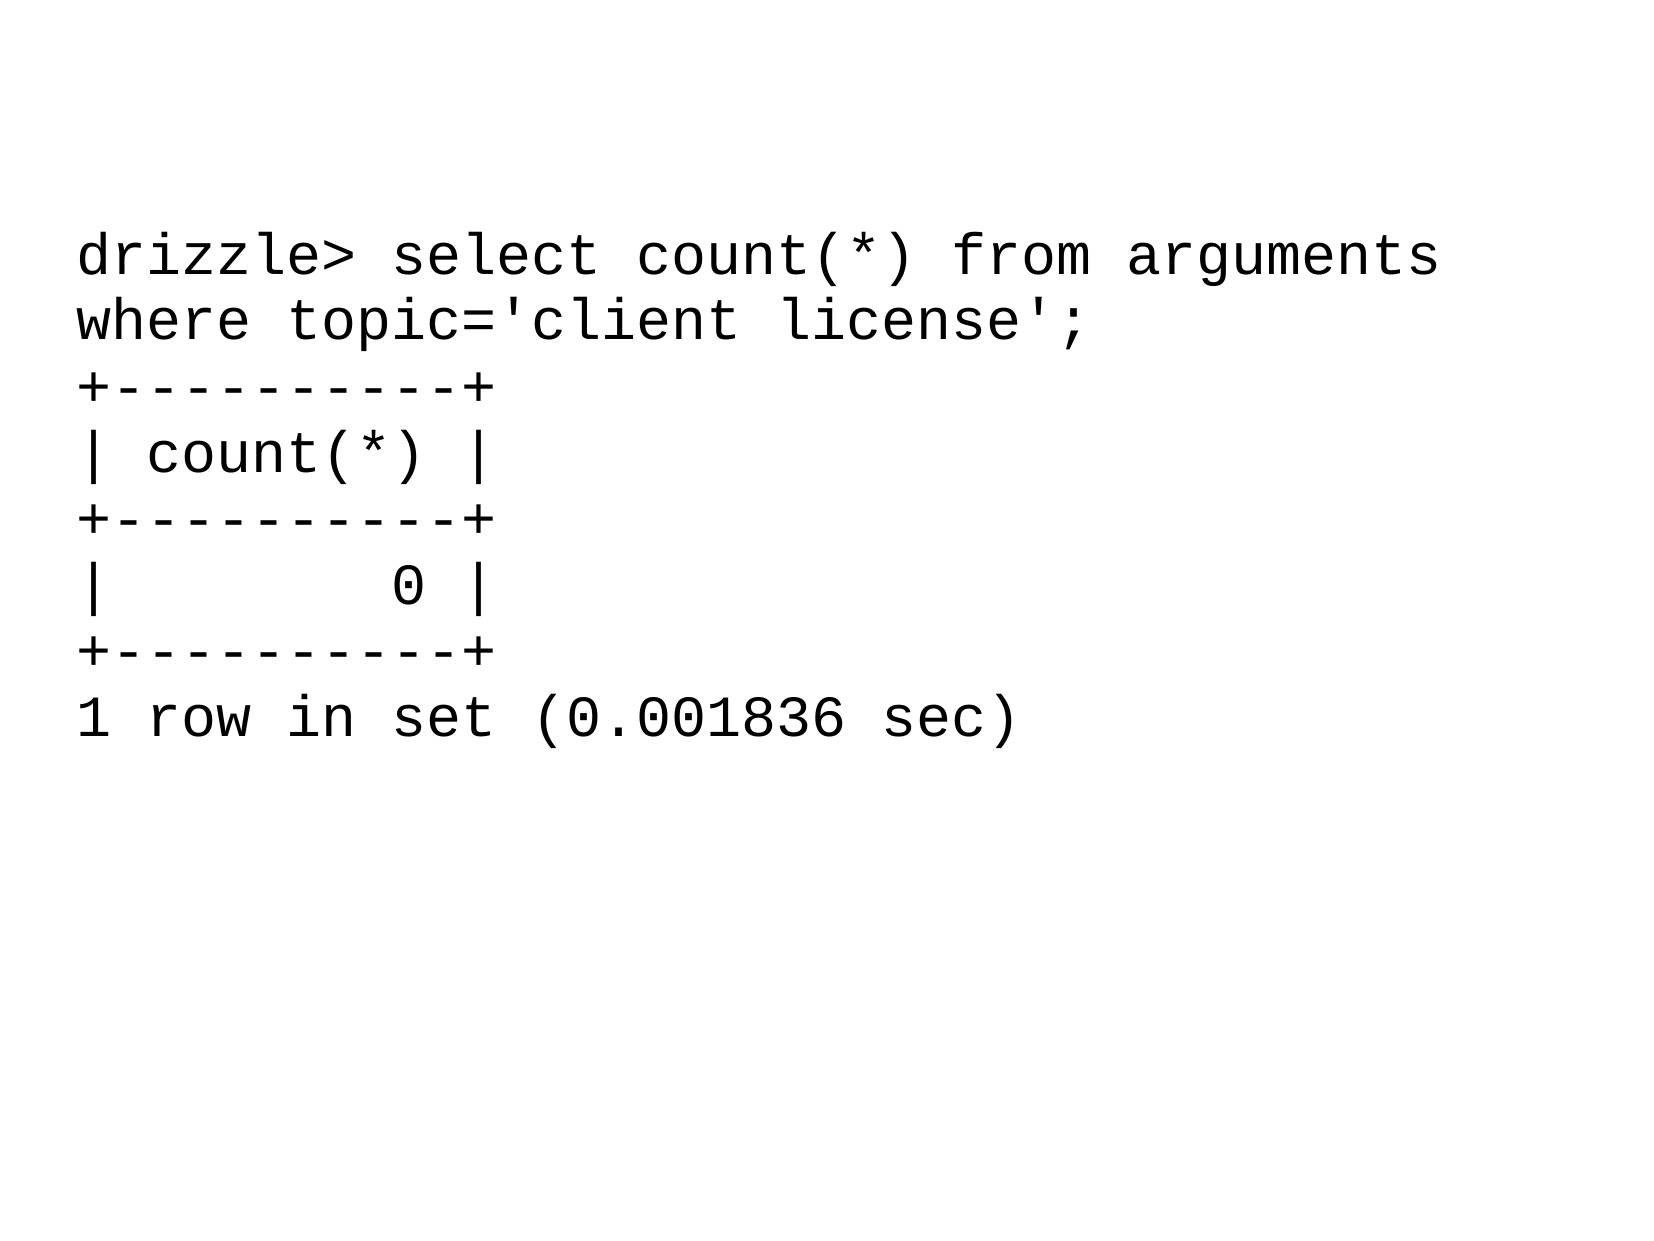

# drizzle> select count(*) from arguments where topic='client license'; +----------+ | count(*) | +----------+ | 0 | +----------+ 1 row in set (0.001836 sec)